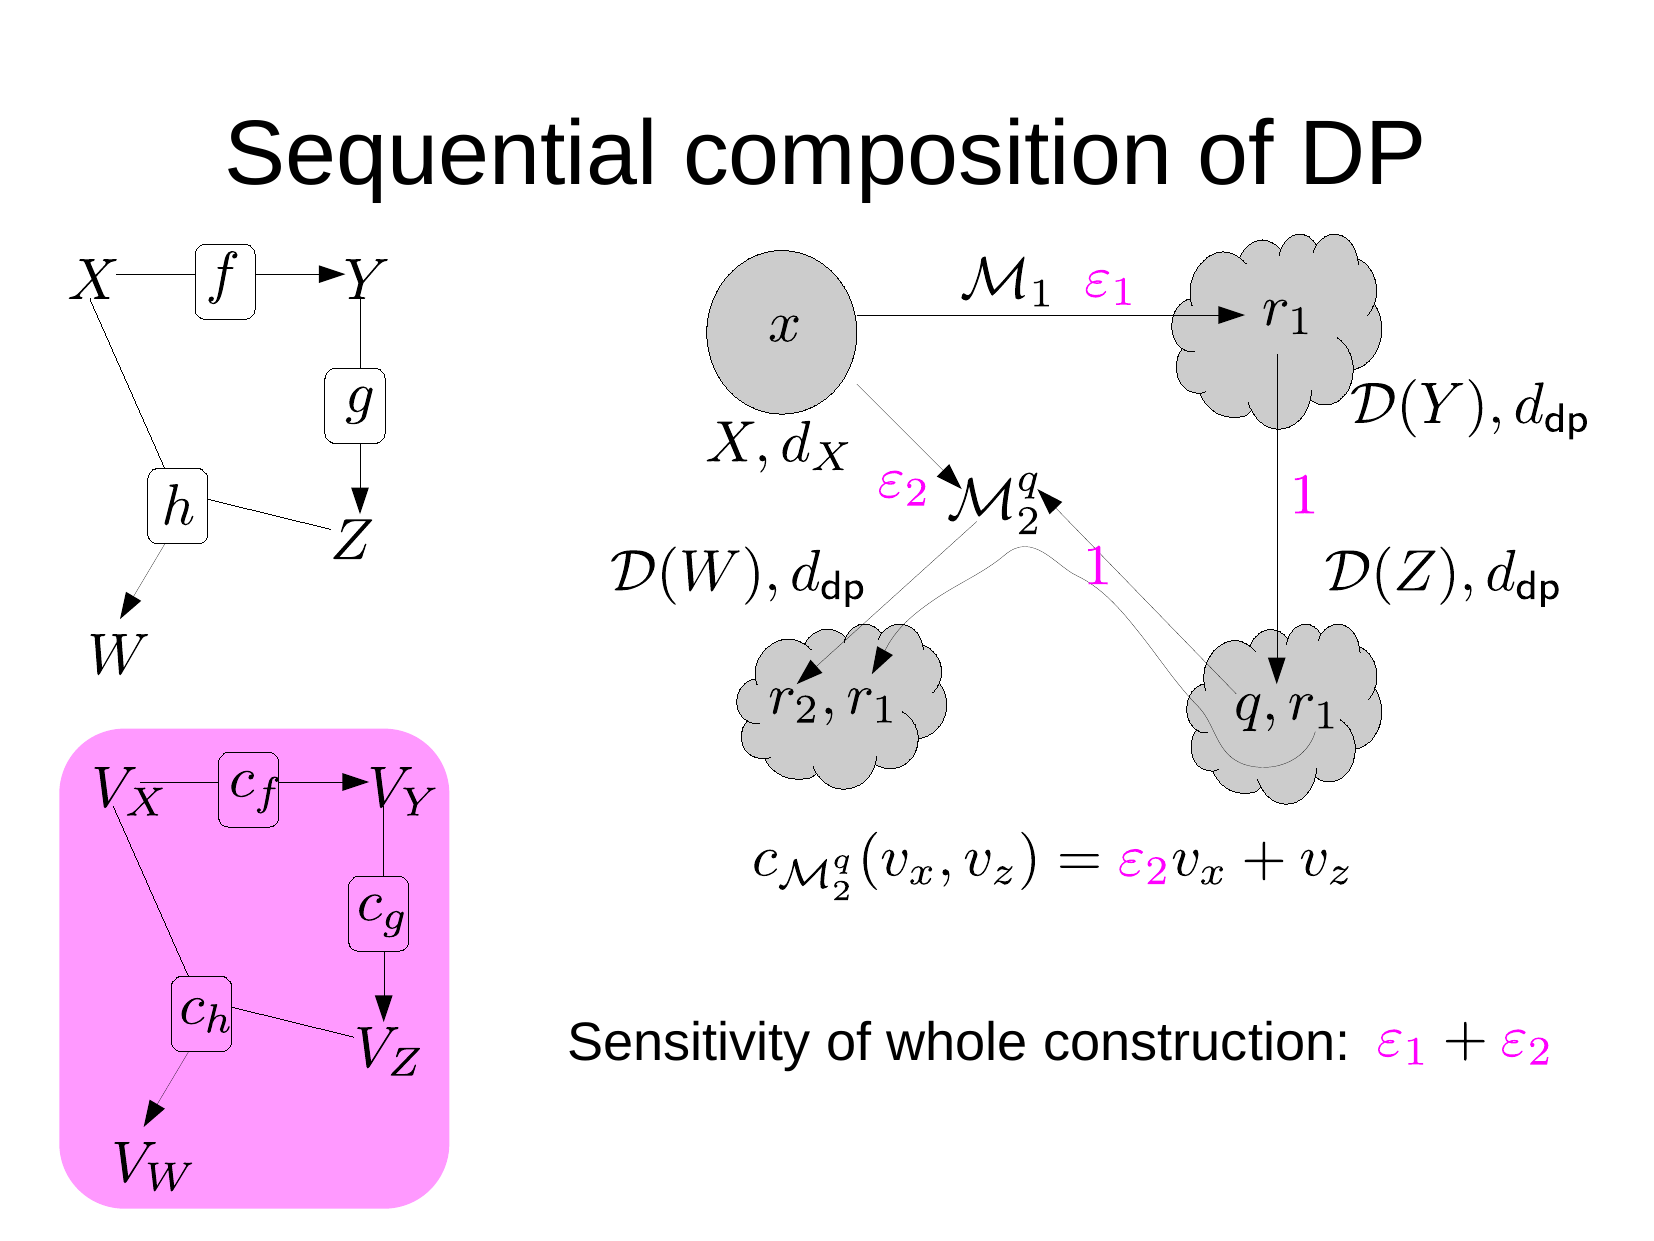

# Sequential composition of DP
Sensitivity of whole construction: